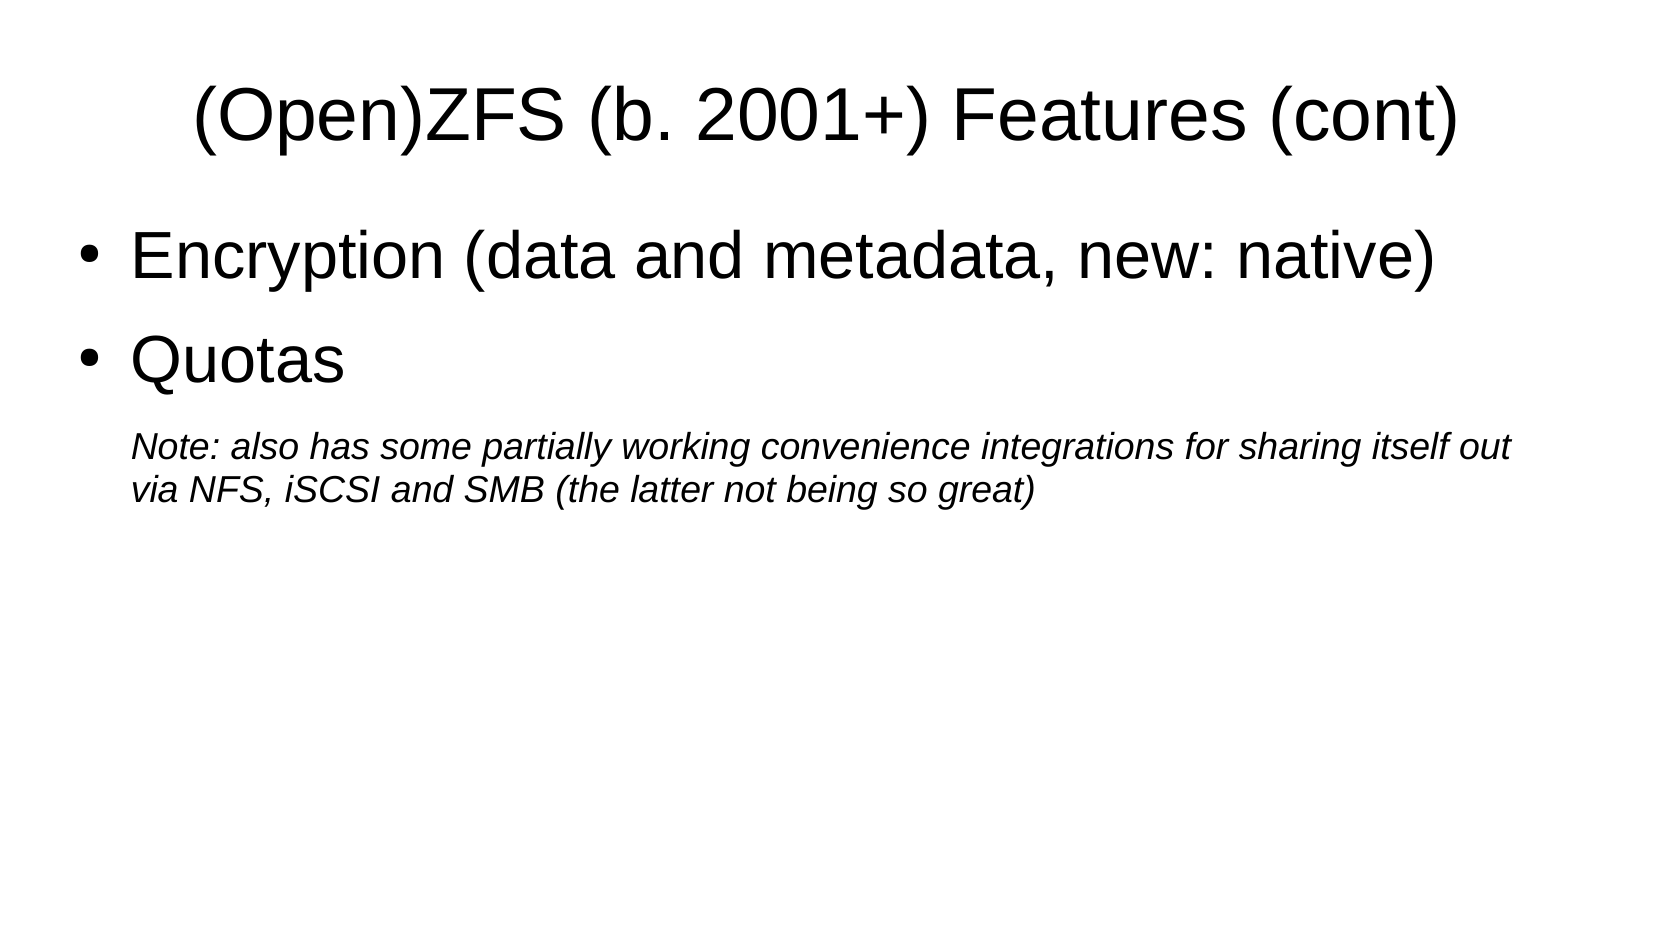

# (Open)ZFS (b. 2001+) Features (cont)
Encryption (data and metadata, new: native)
Quotas
Note: also has some partially working convenience integrations for sharing itself out via NFS, iSCSI and SMB (the latter not being so great)